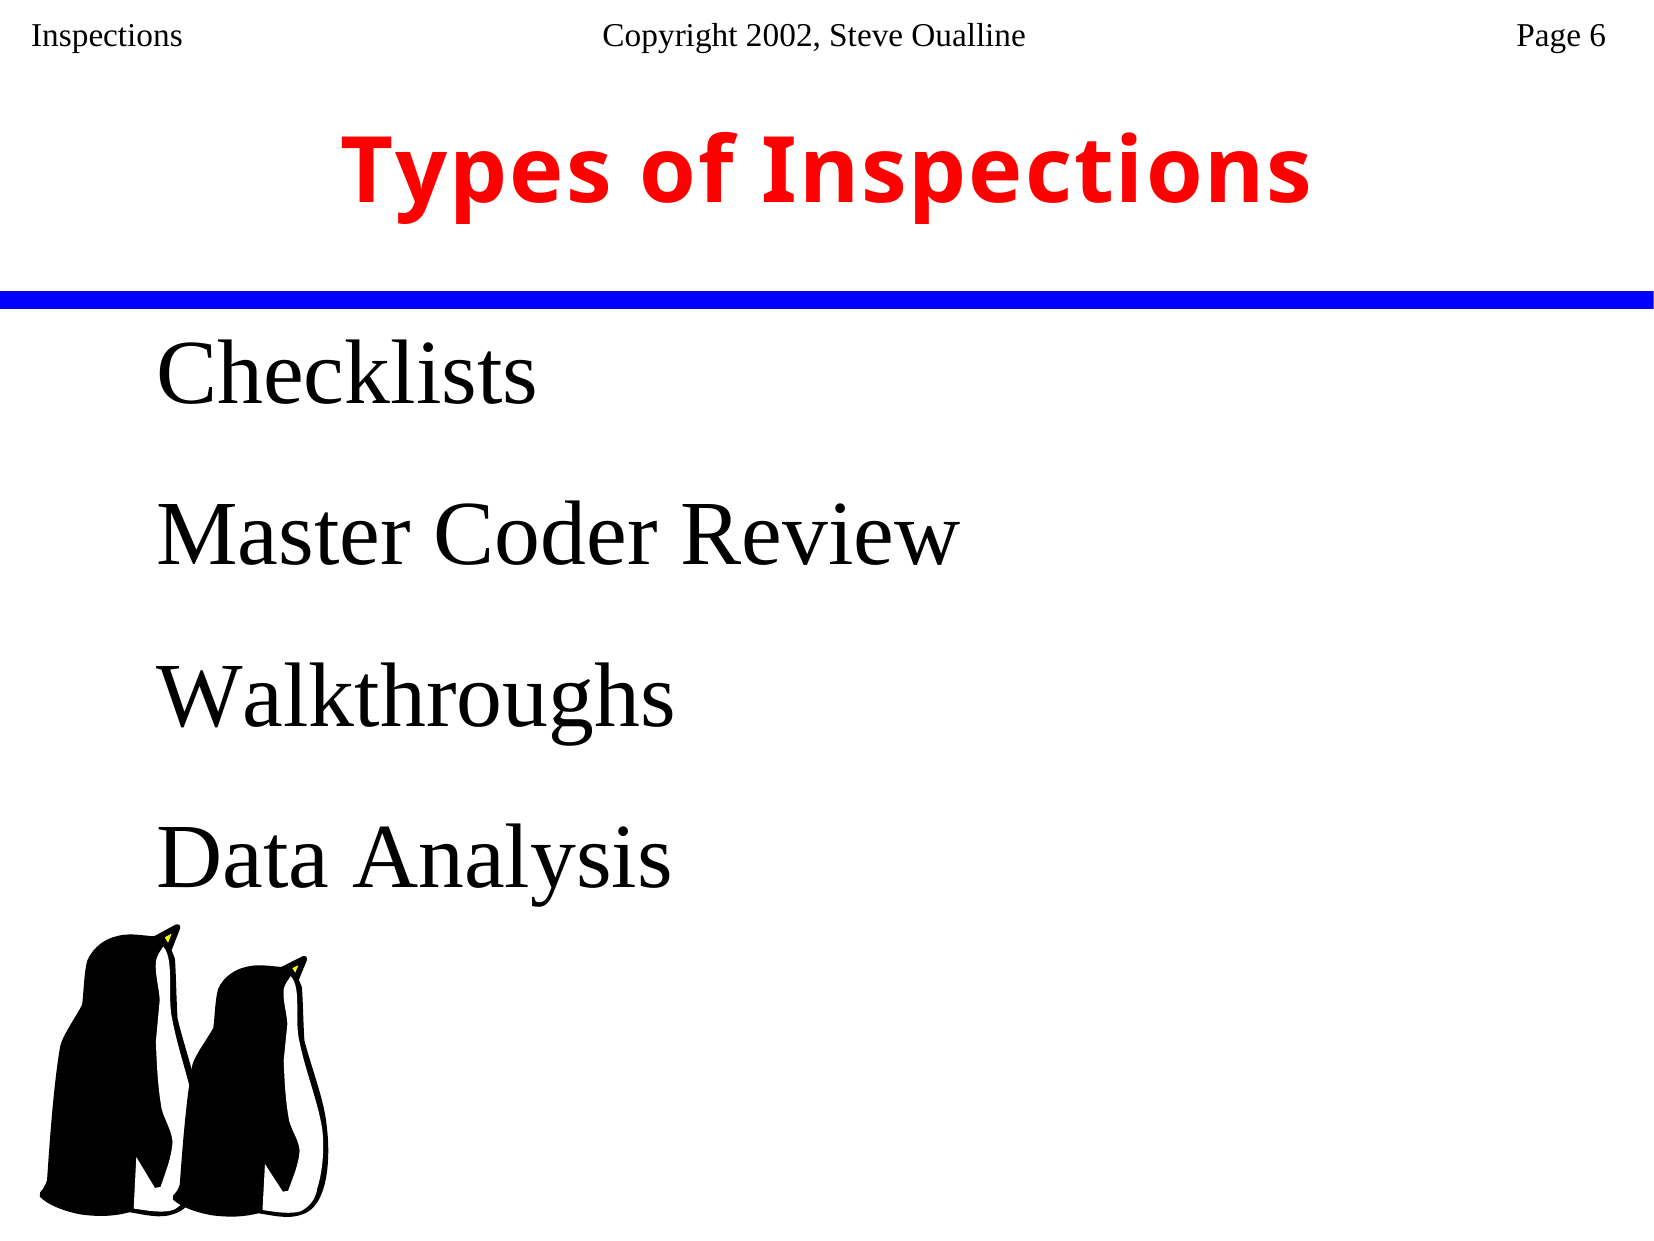

# Types of Inspections
 Checklists
 Master Coder Review
 Walkthroughs
 Data Analysis